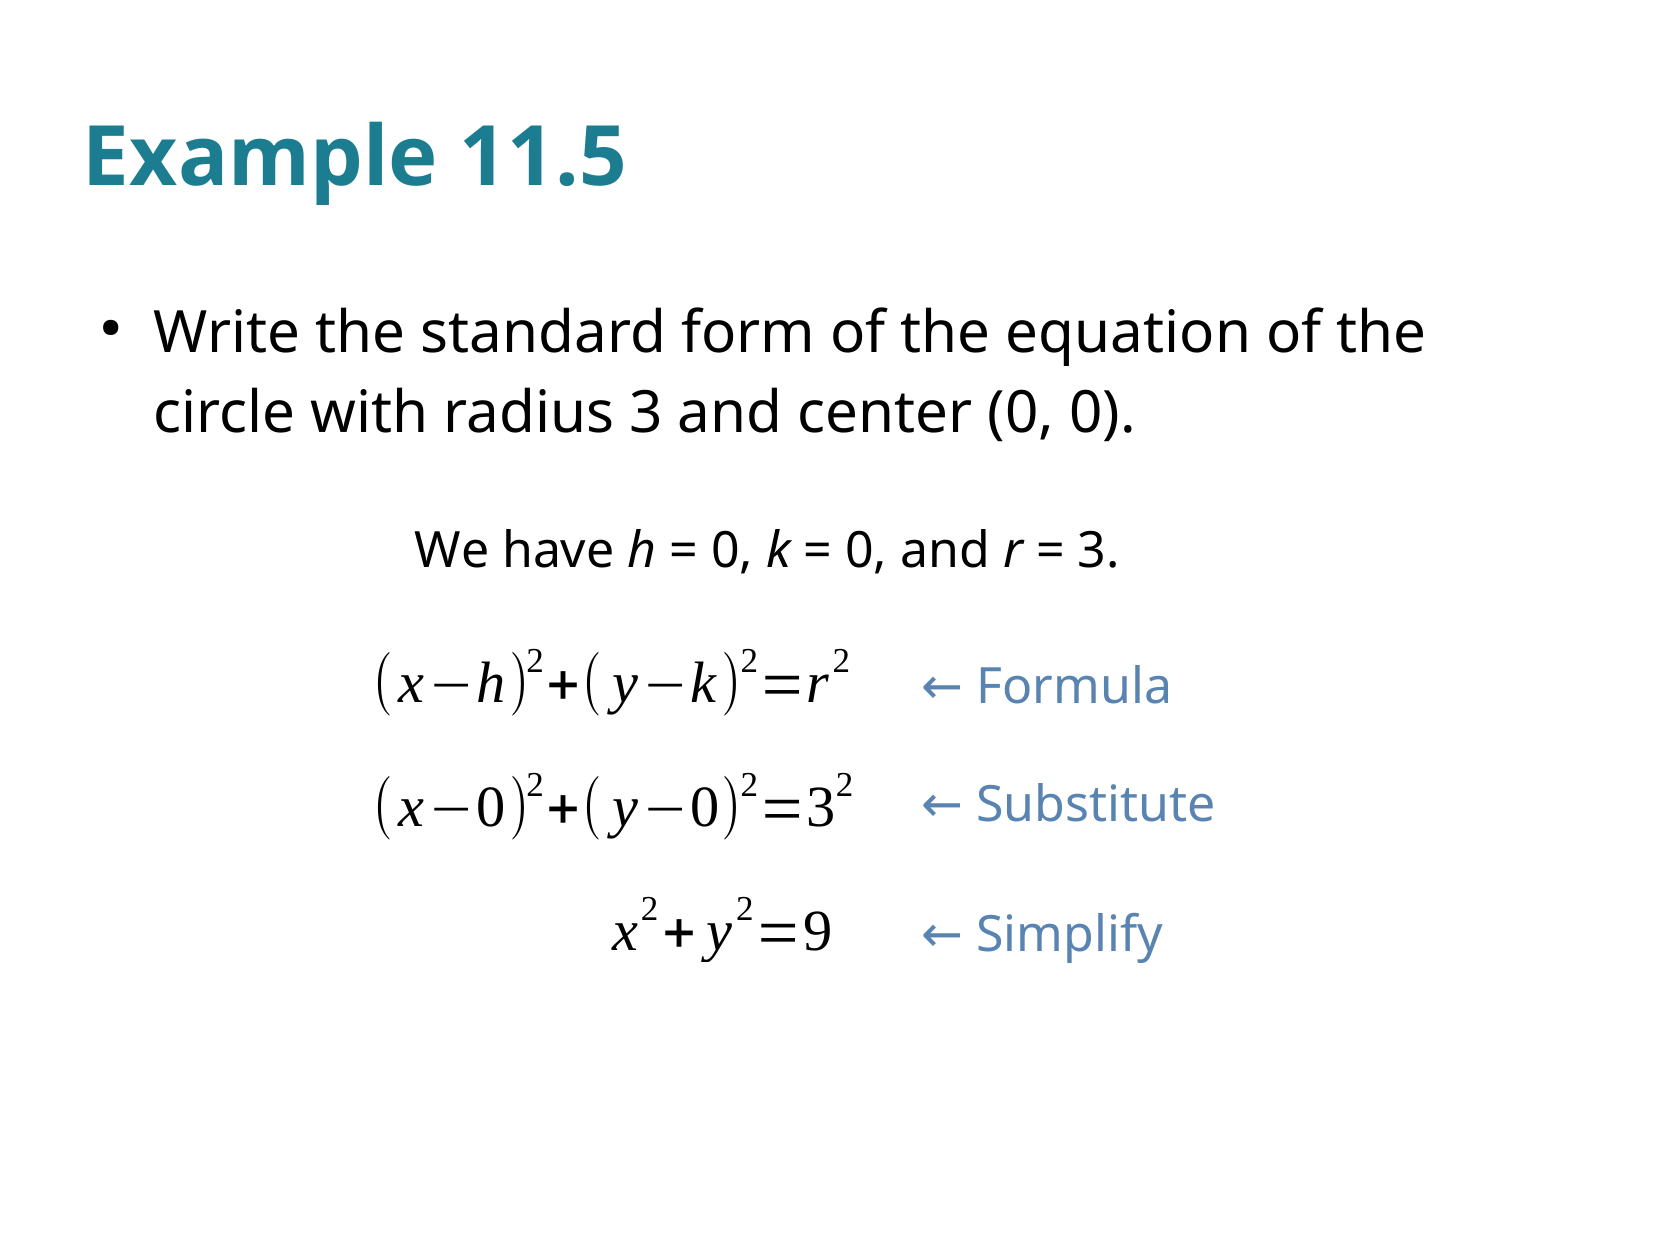

# Example 11.5
Write the standard form of the equation of the circle with radius 3 and center (0, 0).
We have h = 0, k = 0, and r = 3.
← Formula
← Substitute
← Simplify